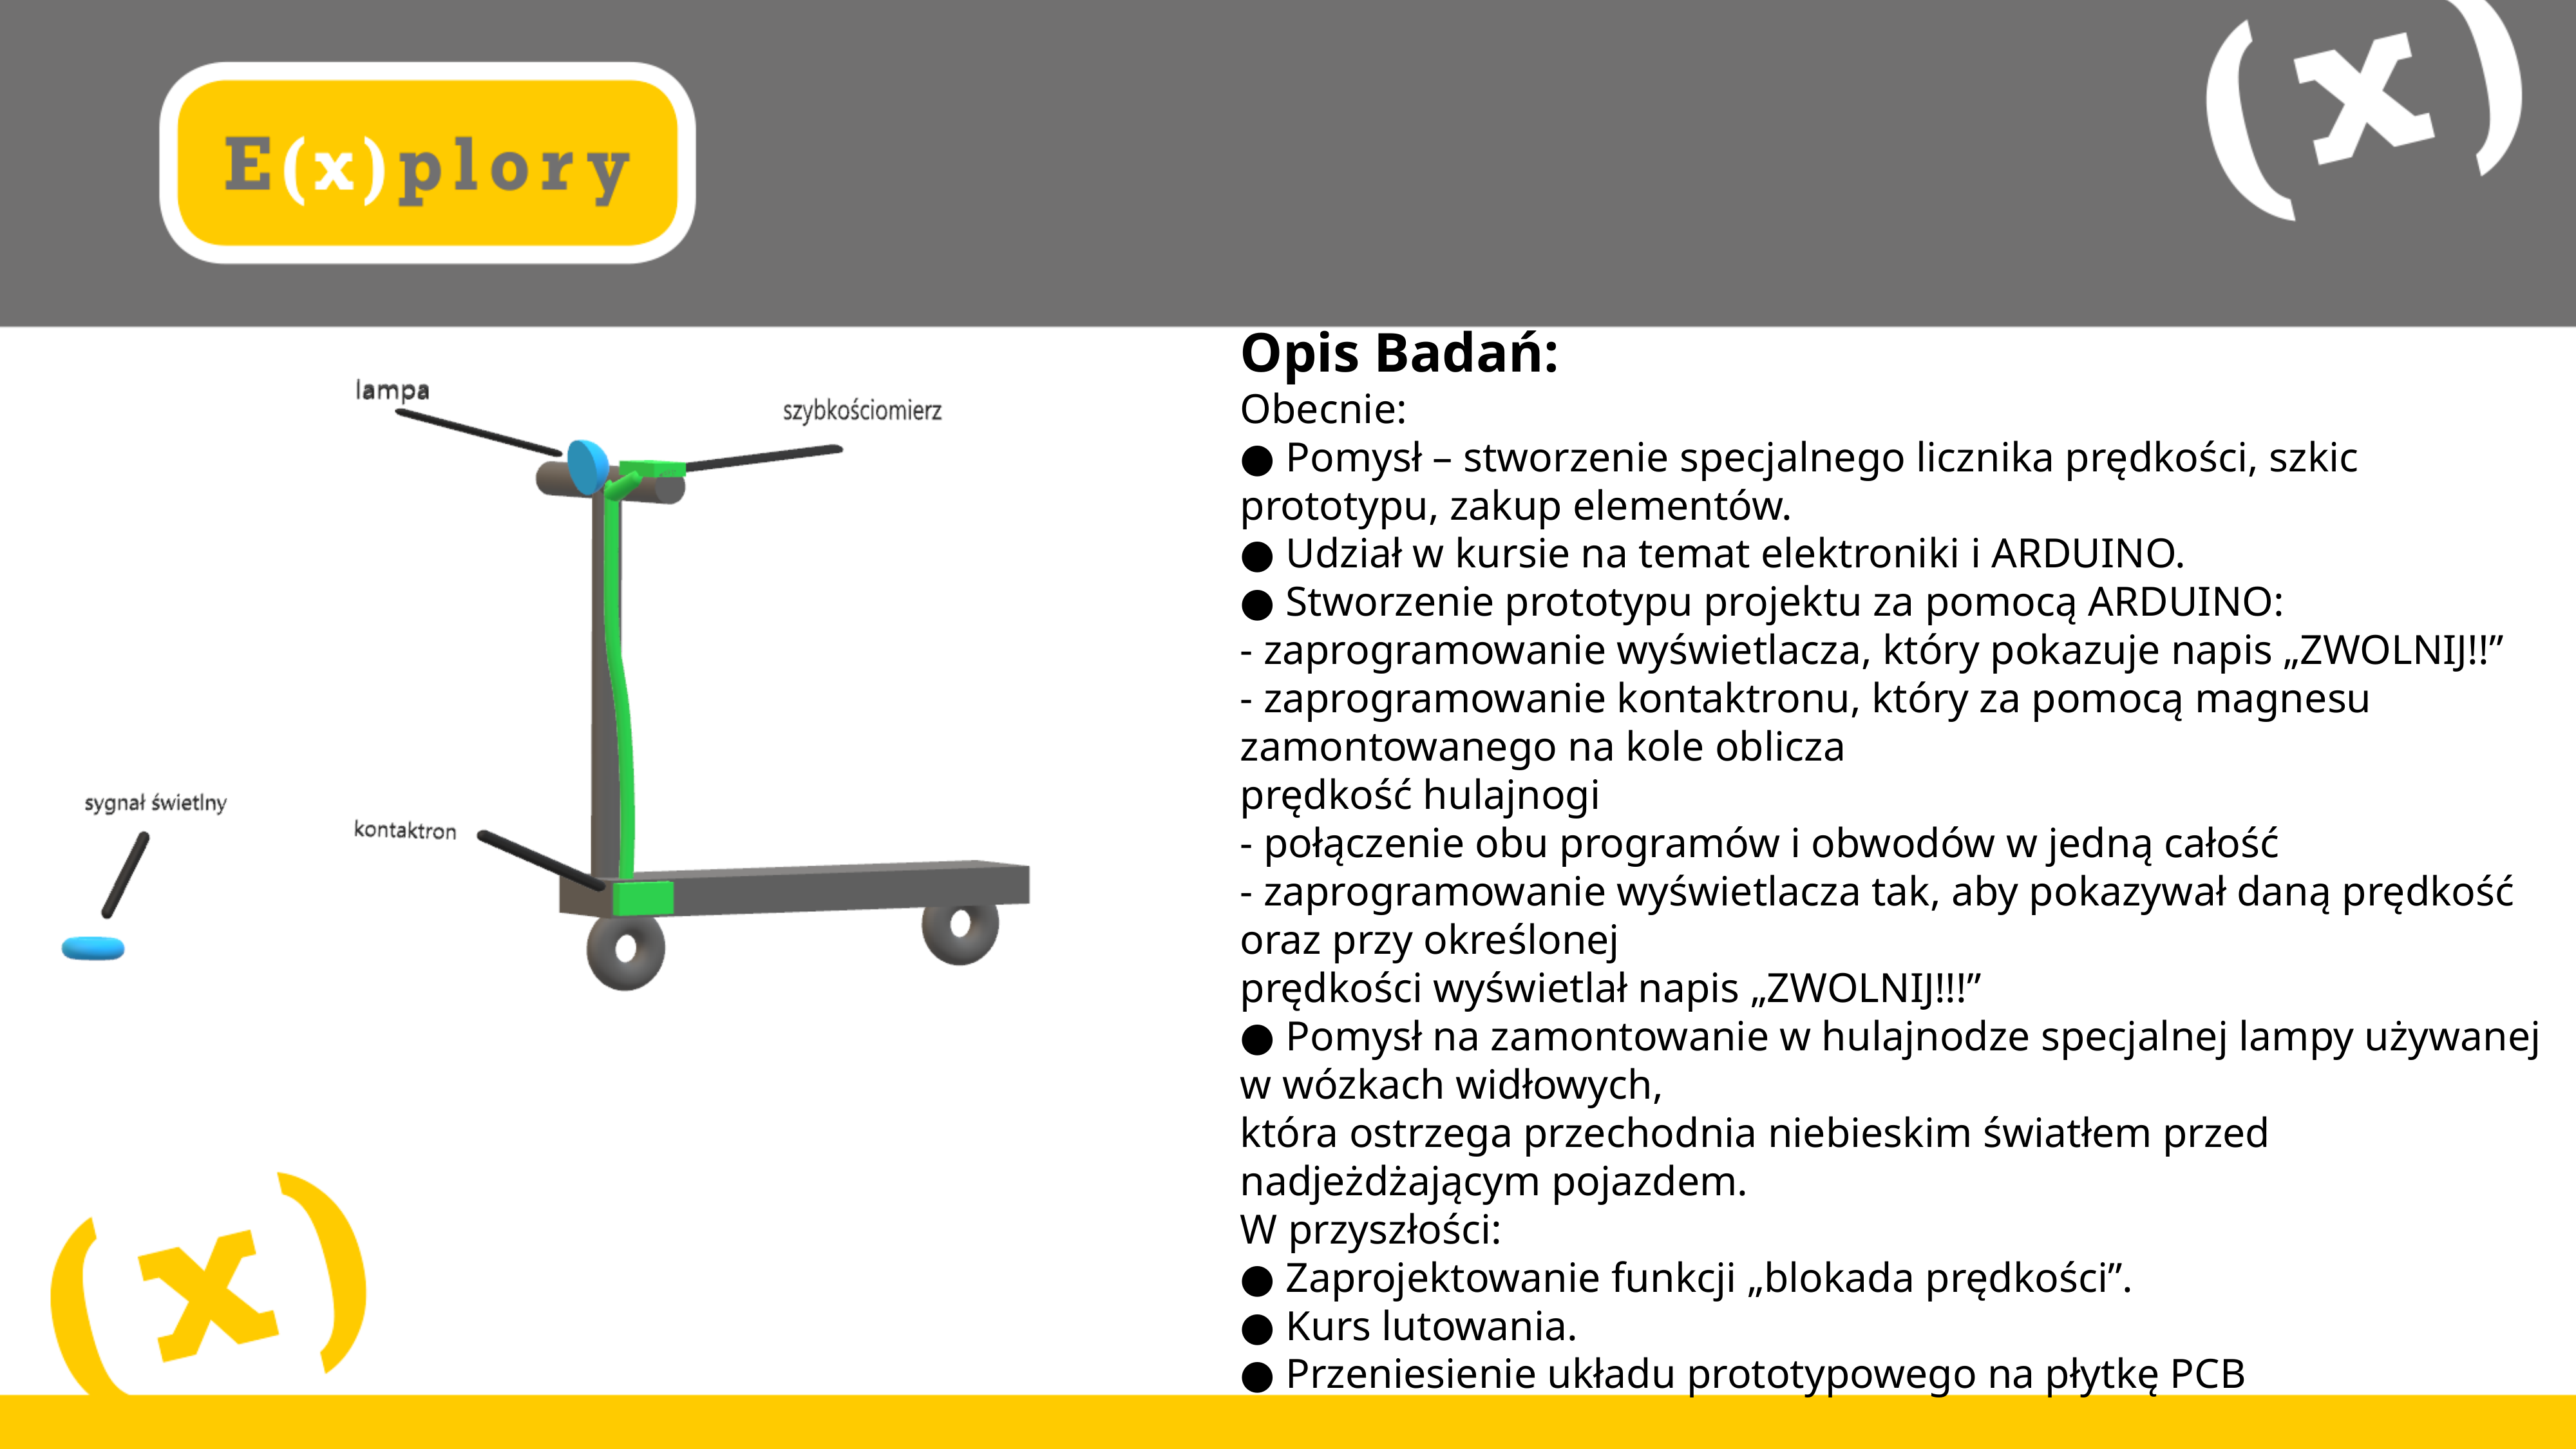

Opis Badań:
Obecnie:
● Pomysł – stworzenie specjalnego licznika prędkości, szkic prototypu, zakup elementów.
● Udział w kursie na temat elektroniki i ARDUINO.
● Stworzenie prototypu projektu za pomocą ARDUINO:
- zaprogramowanie wyświetlacza, który pokazuje napis „ZWOLNIJ!!”
- zaprogramowanie kontaktronu, który za pomocą magnesu zamontowanego na kole oblicza
prędkość hulajnogi
- połączenie obu programów i obwodów w jedną całość
- zaprogramowanie wyświetlacza tak, aby pokazywał daną prędkość oraz przy określonej
prędkości wyświetlał napis „ZWOLNIJ!!!”
● Pomysł na zamontowanie w hulajnodze specjalnej lampy używanej w wózkach widłowych,
która ostrzega przechodnia niebieskim światłem przed nadjeżdżającym pojazdem.
W przyszłości:
● Zaprojektowanie funkcji „blokada prędkości”.
● Kurs lutowania.
● Przeniesienie układu prototypowego na płytkę PCB